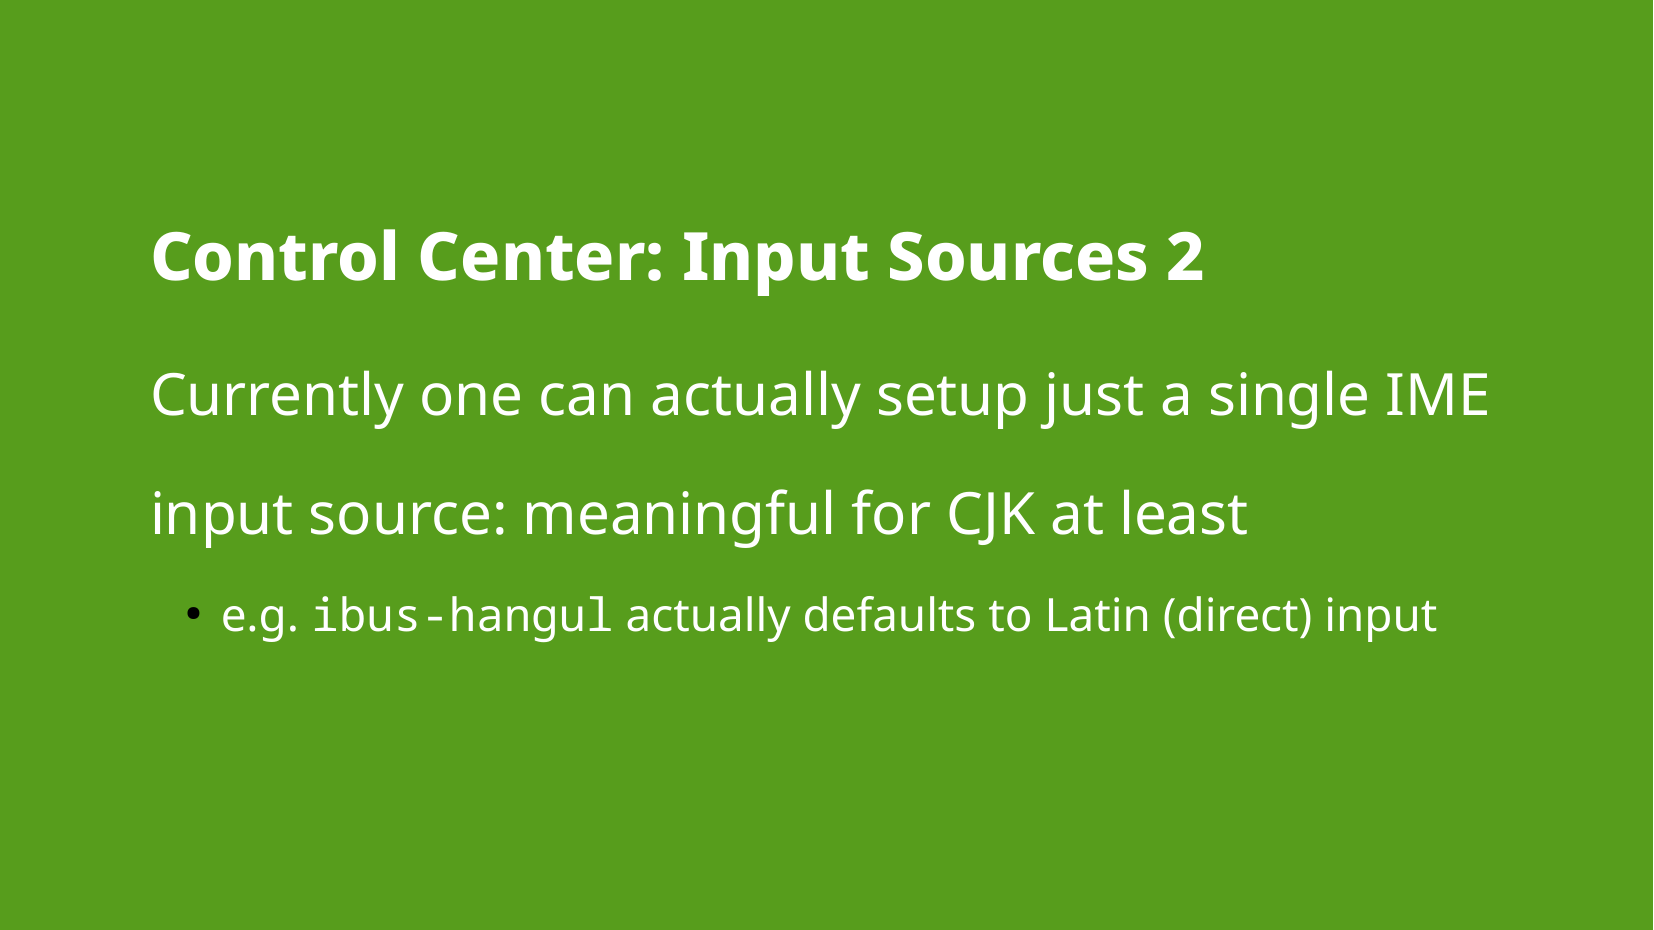

# Control Center: Input Sources 2
Currently one can actually setup just a single IME input source: meaningful for CJK at least
e.g. ibus-hangul actually defaults to Latin (direct) input